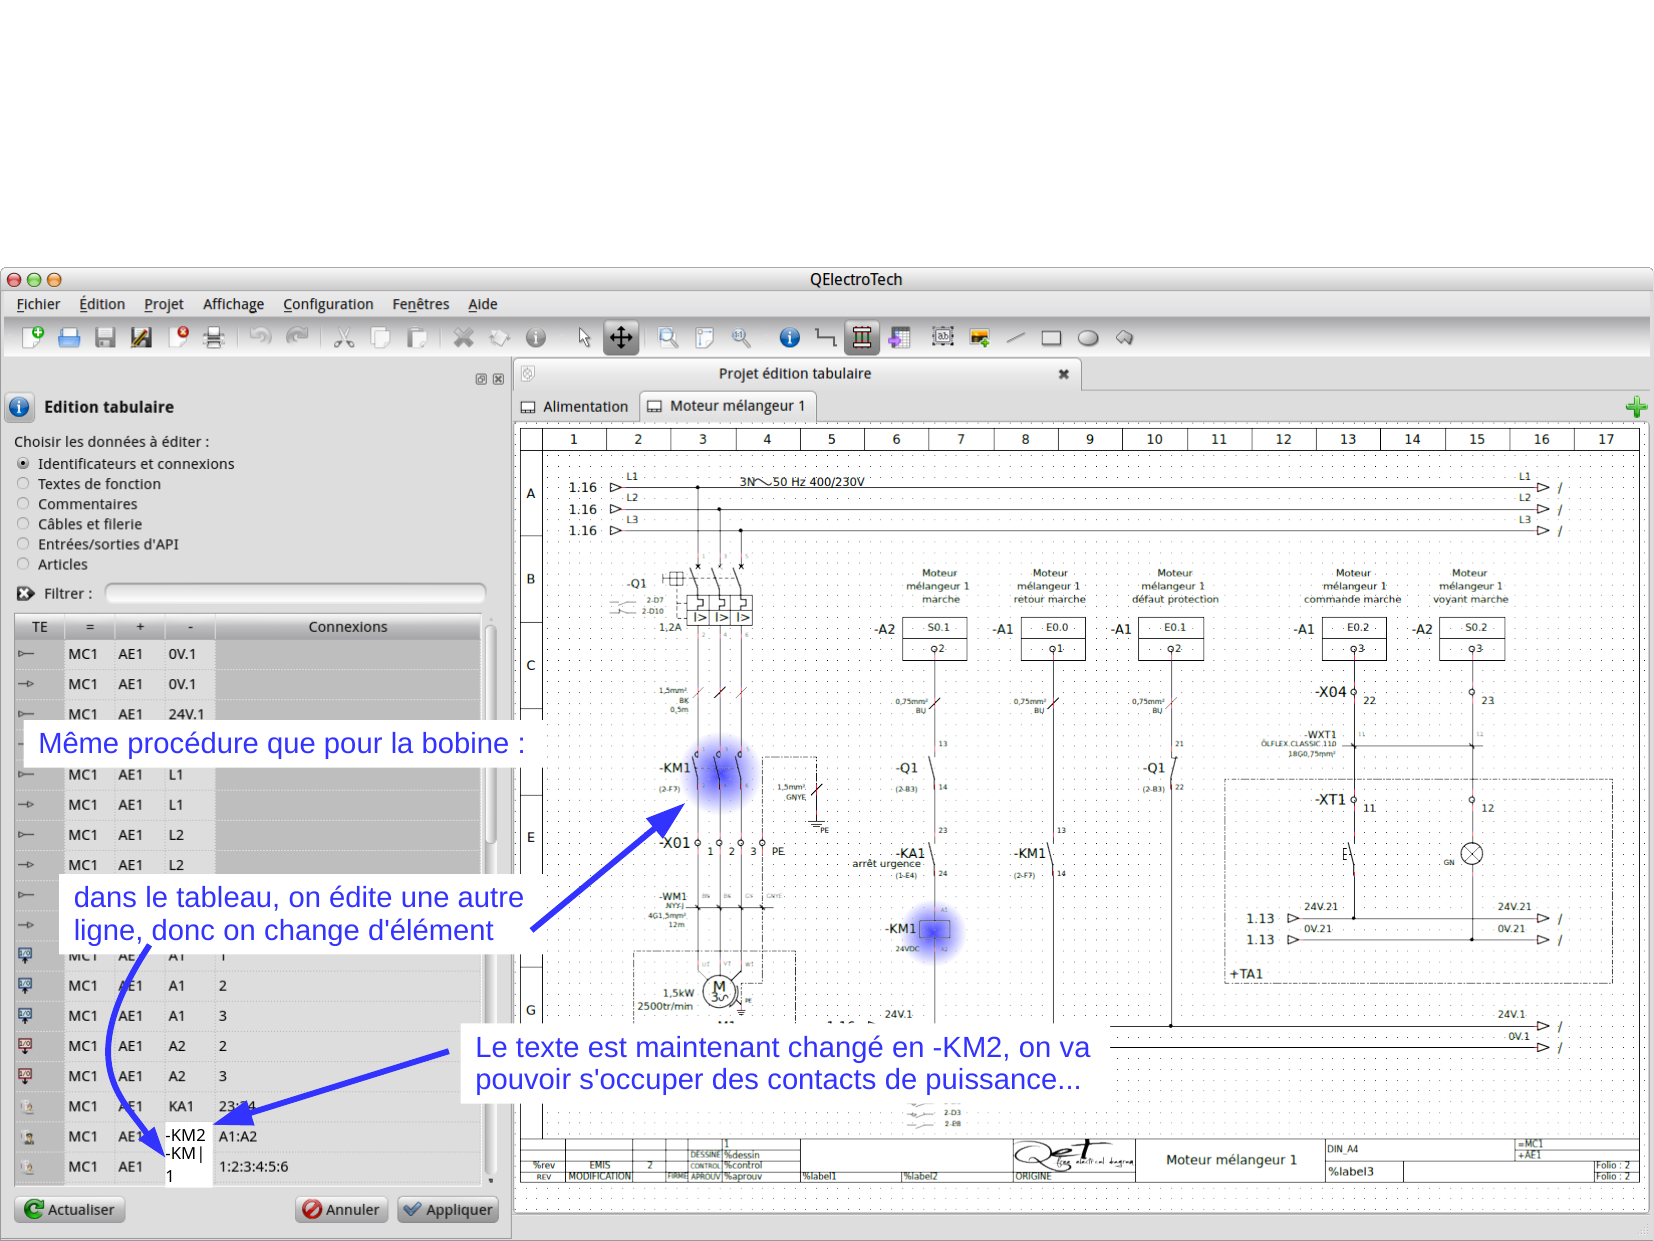

Même procédure que pour la bobine :
dans le tableau, on édite une autre ligne, donc on change d'élément
Le texte est maintenant changé en -KM2, on va pouvoir s'occuper des contacts de puissance...
-KM2
-KM|1